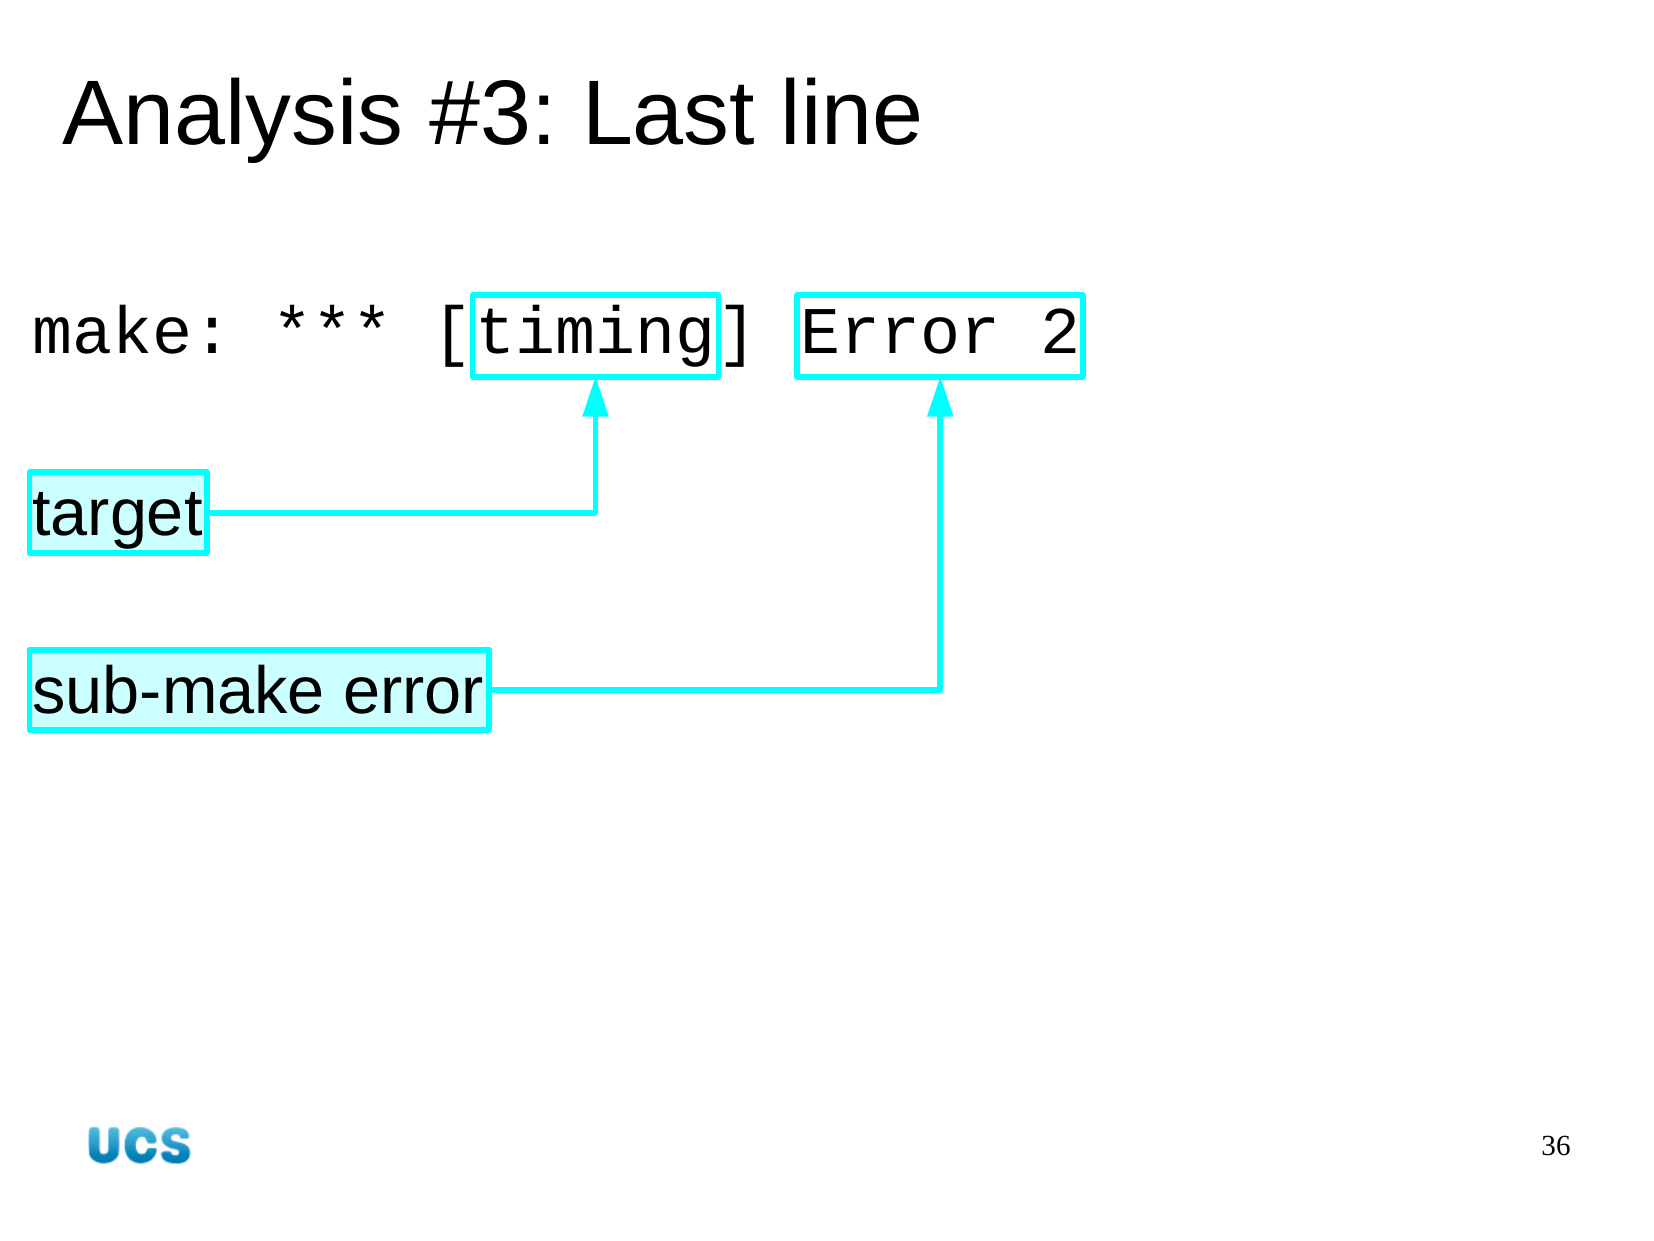

Analysis #3: Last line
make
: *** [
timing
]
Error 2
target
sub-make error
36